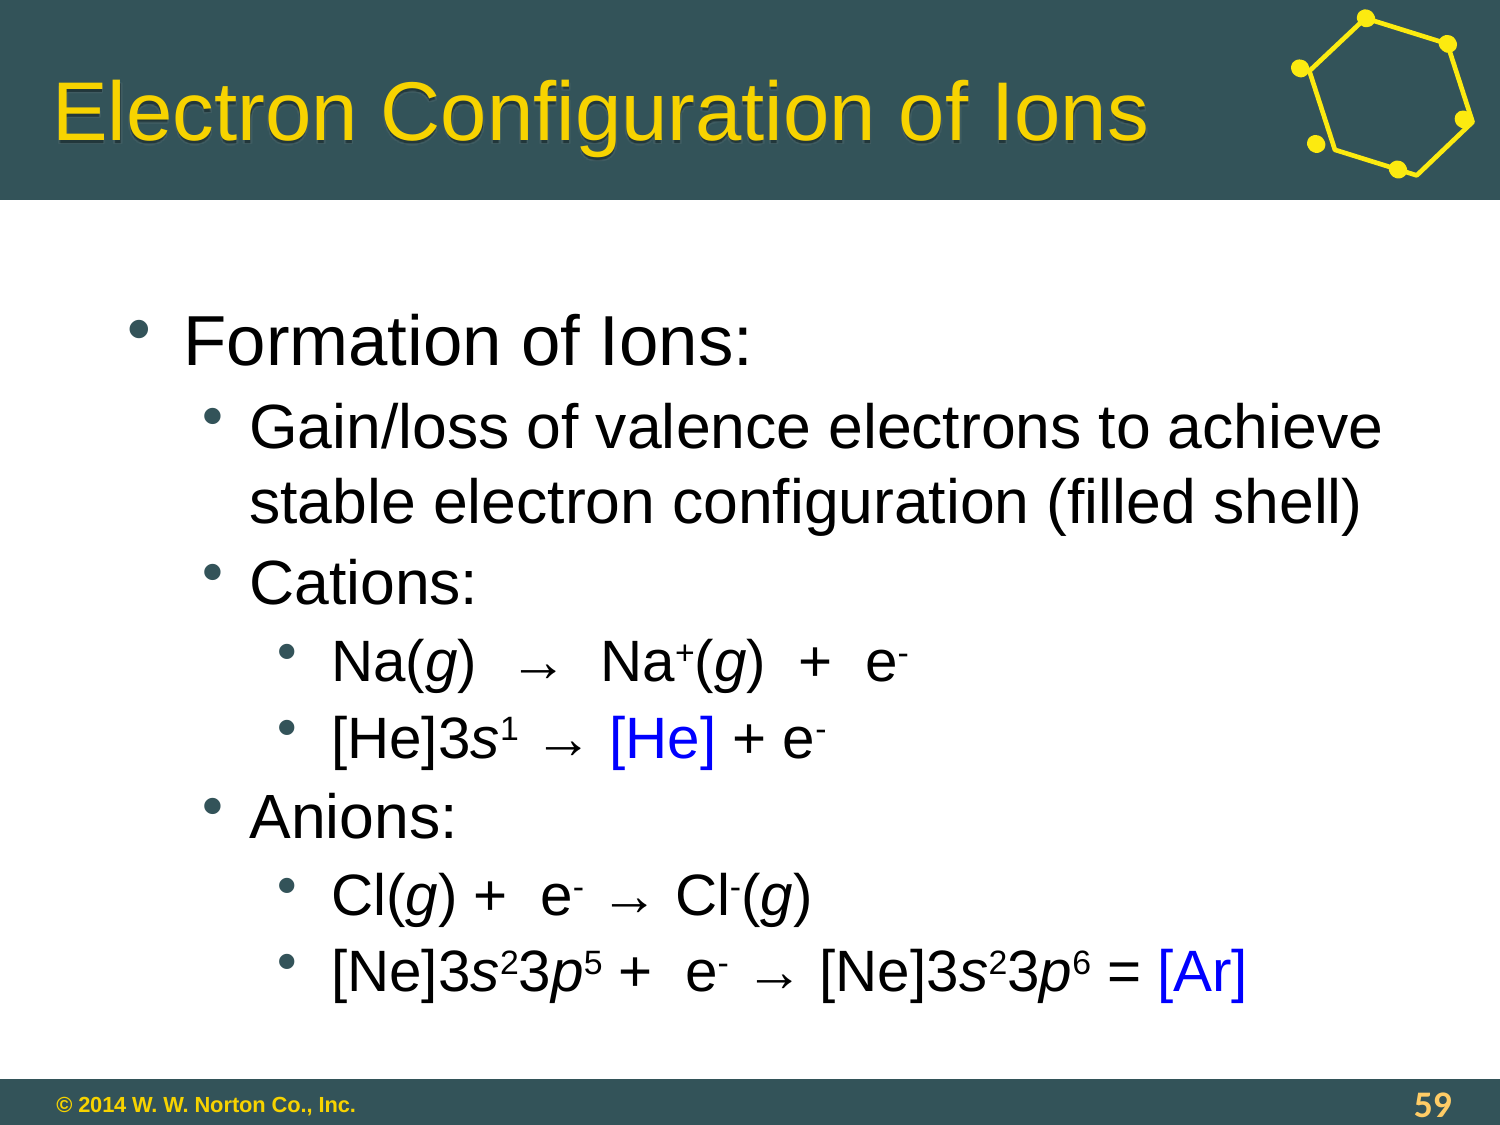

Electron Configuration of Ions
# Formation of Ions:
Gain/loss of valence electrons to achieve stable electron configuration (filled shell)
Cations:
 Na(g) → Na+(g) + e-
 [He]3s1 → [He] + e-
Anions:
 Cl(g) + e- → Cl-(g)
 [Ne]3s23p5 + e- → [Ne]3s23p6 = [Ar]